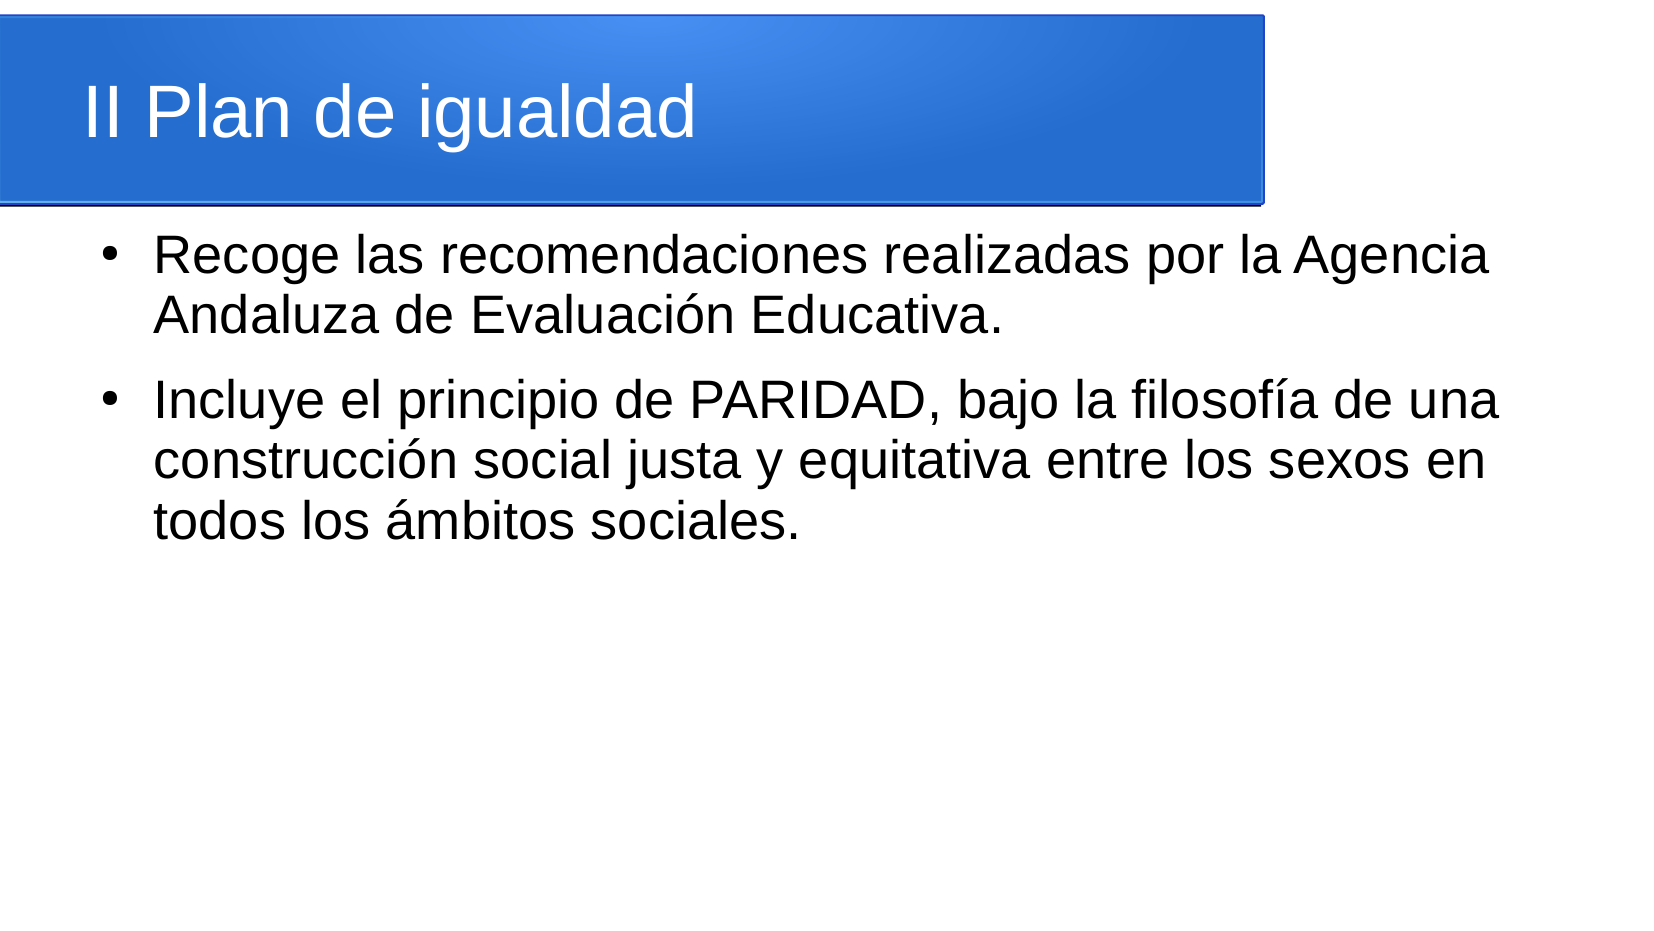

# II Plan de igualdad
Recoge las recomendaciones realizadas por la Agencia Andaluza de Evaluación Educativa.
Incluye el principio de PARIDAD, bajo la filosofía de una construcción social justa y equitativa entre los sexos en todos los ámbitos sociales.